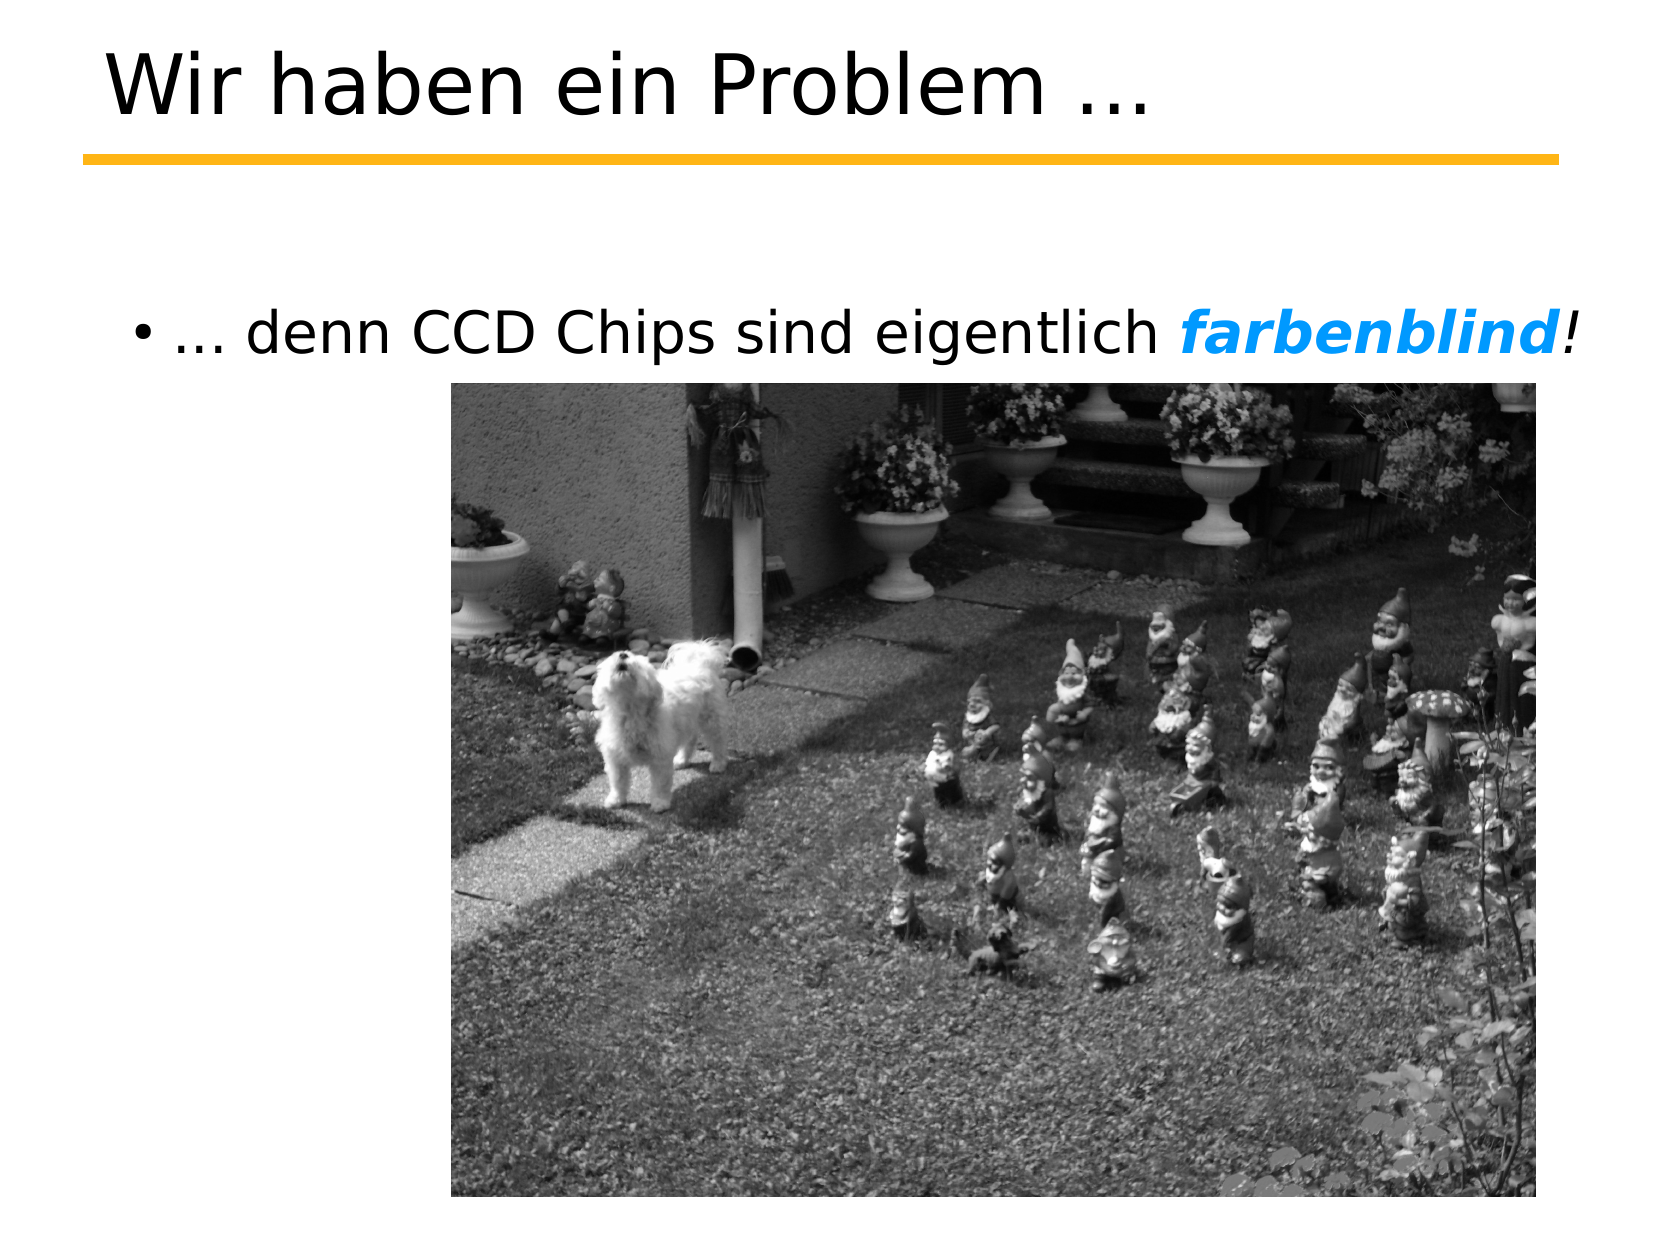

# Wir haben ein Problem ...
 ... denn CCD Chips sind eigentlich farbenblind!